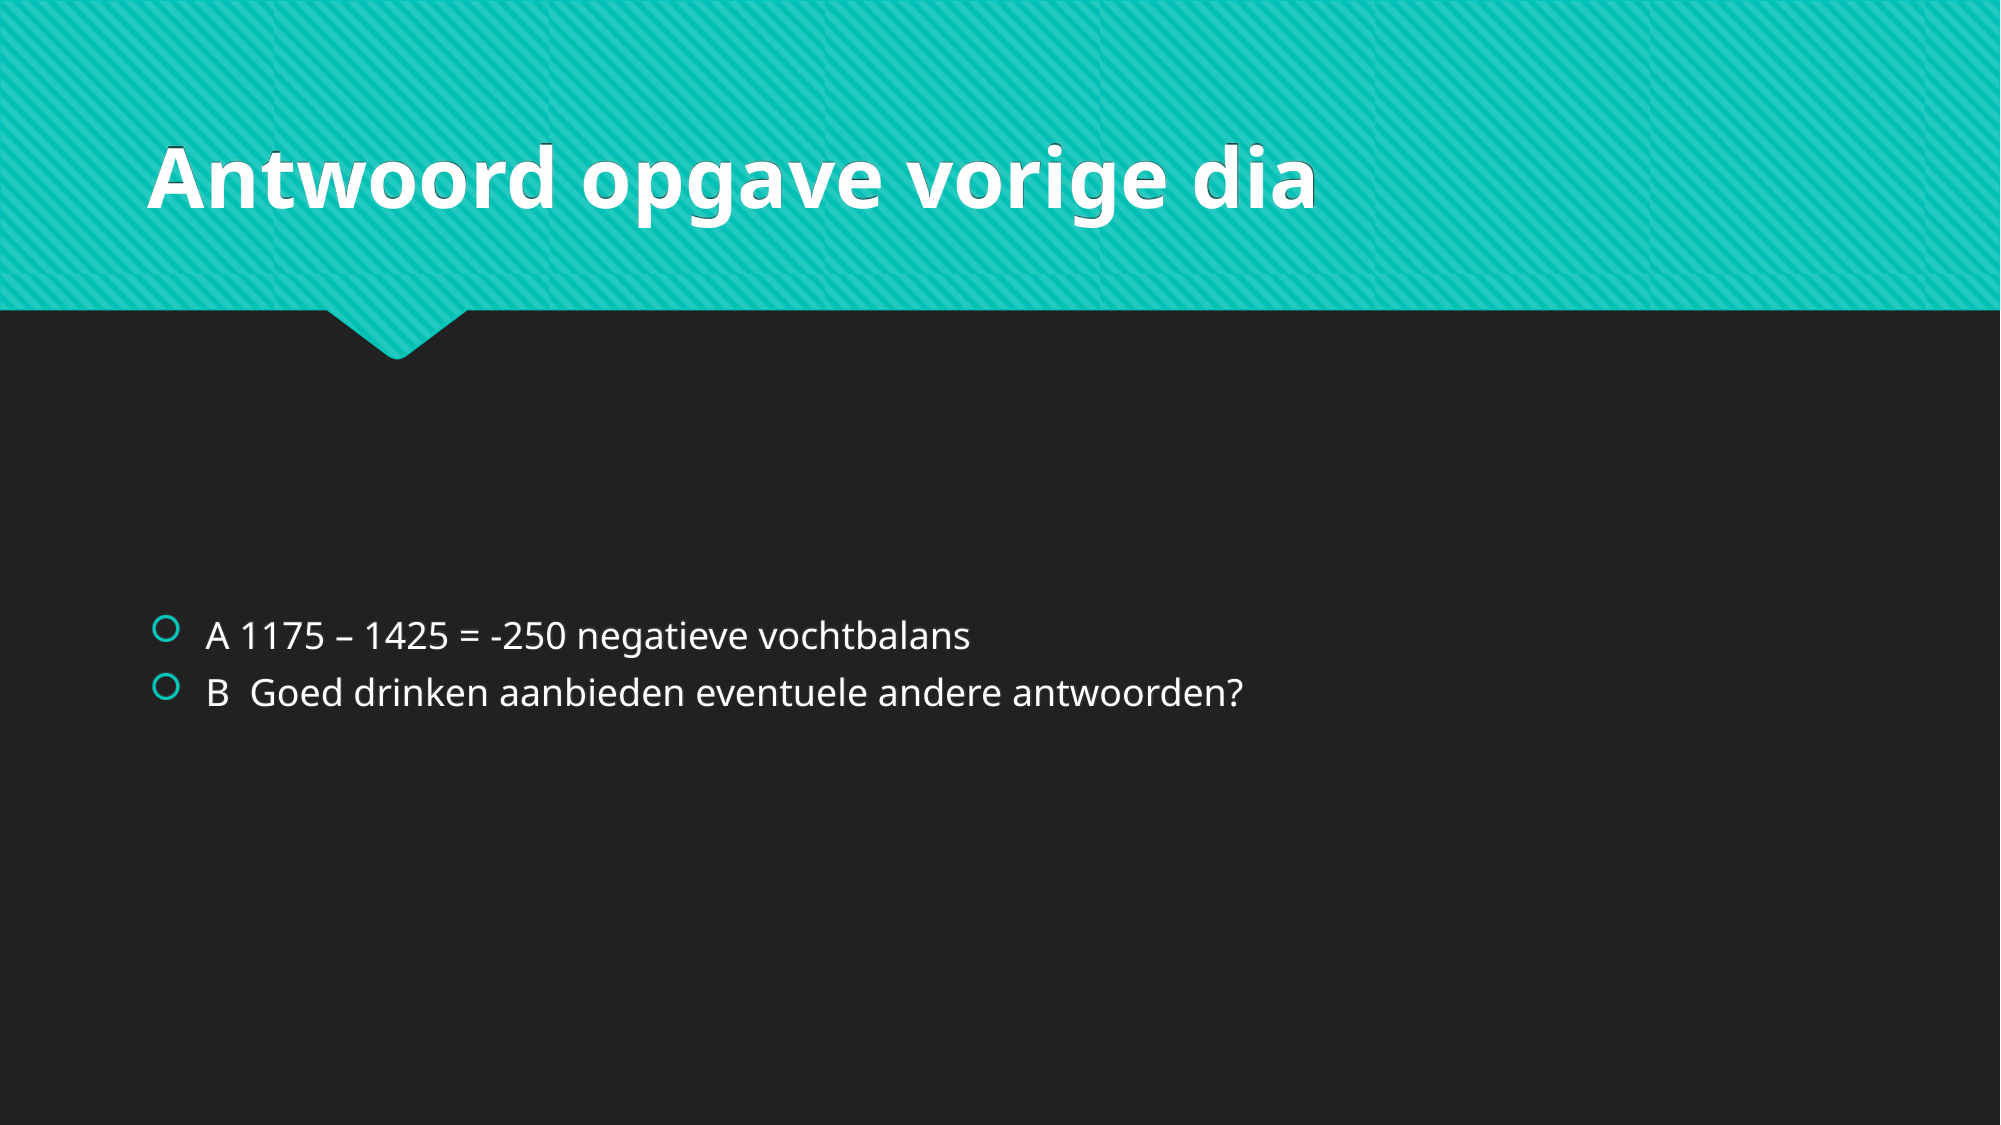

# Antwoord opgave vorige dia
A 1175 – 1425 = -250 negatieve vochtbalans
B Goed drinken aanbieden eventuele andere antwoorden?